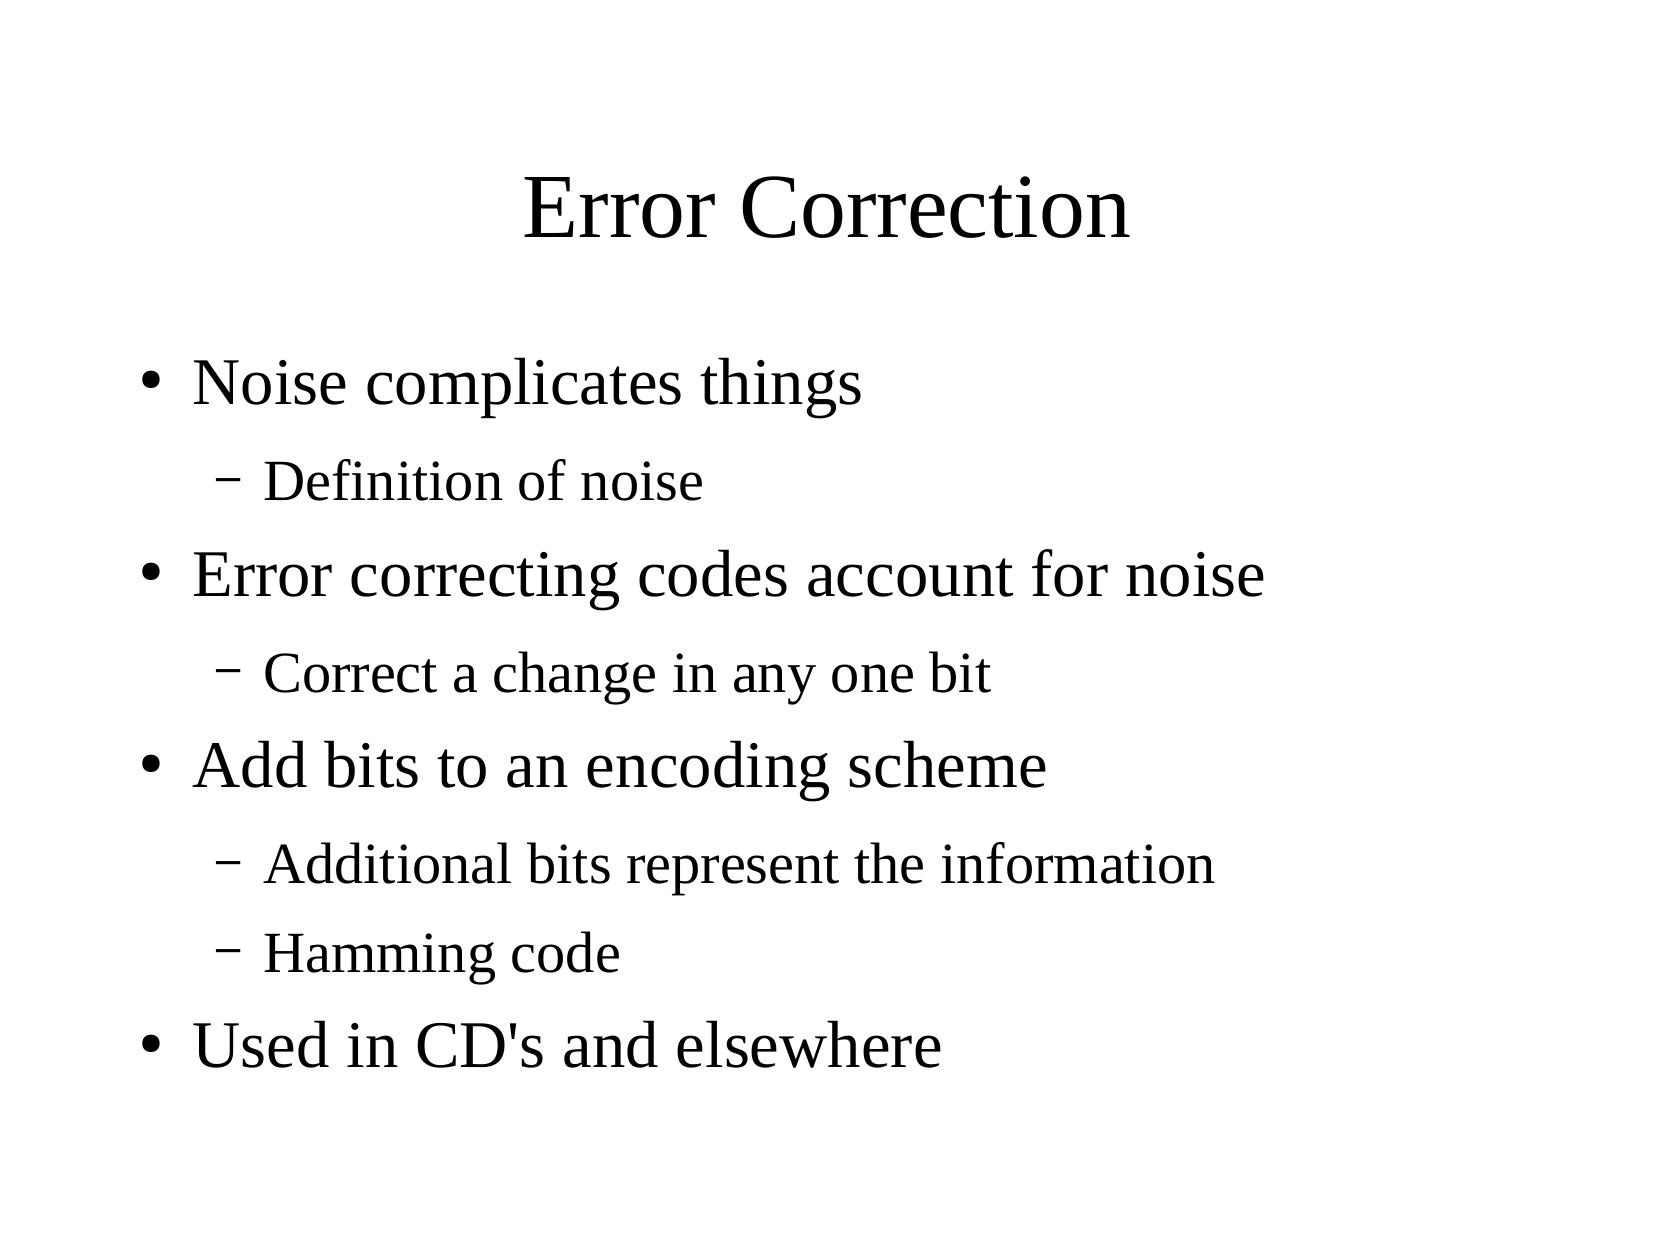

# Error Correction
Noise complicates things
Definition of noise
Error correcting codes account for noise
Correct a change in any one bit
Add bits to an encoding scheme
Additional bits represent the information
Hamming code
Used in CD's and elsewhere